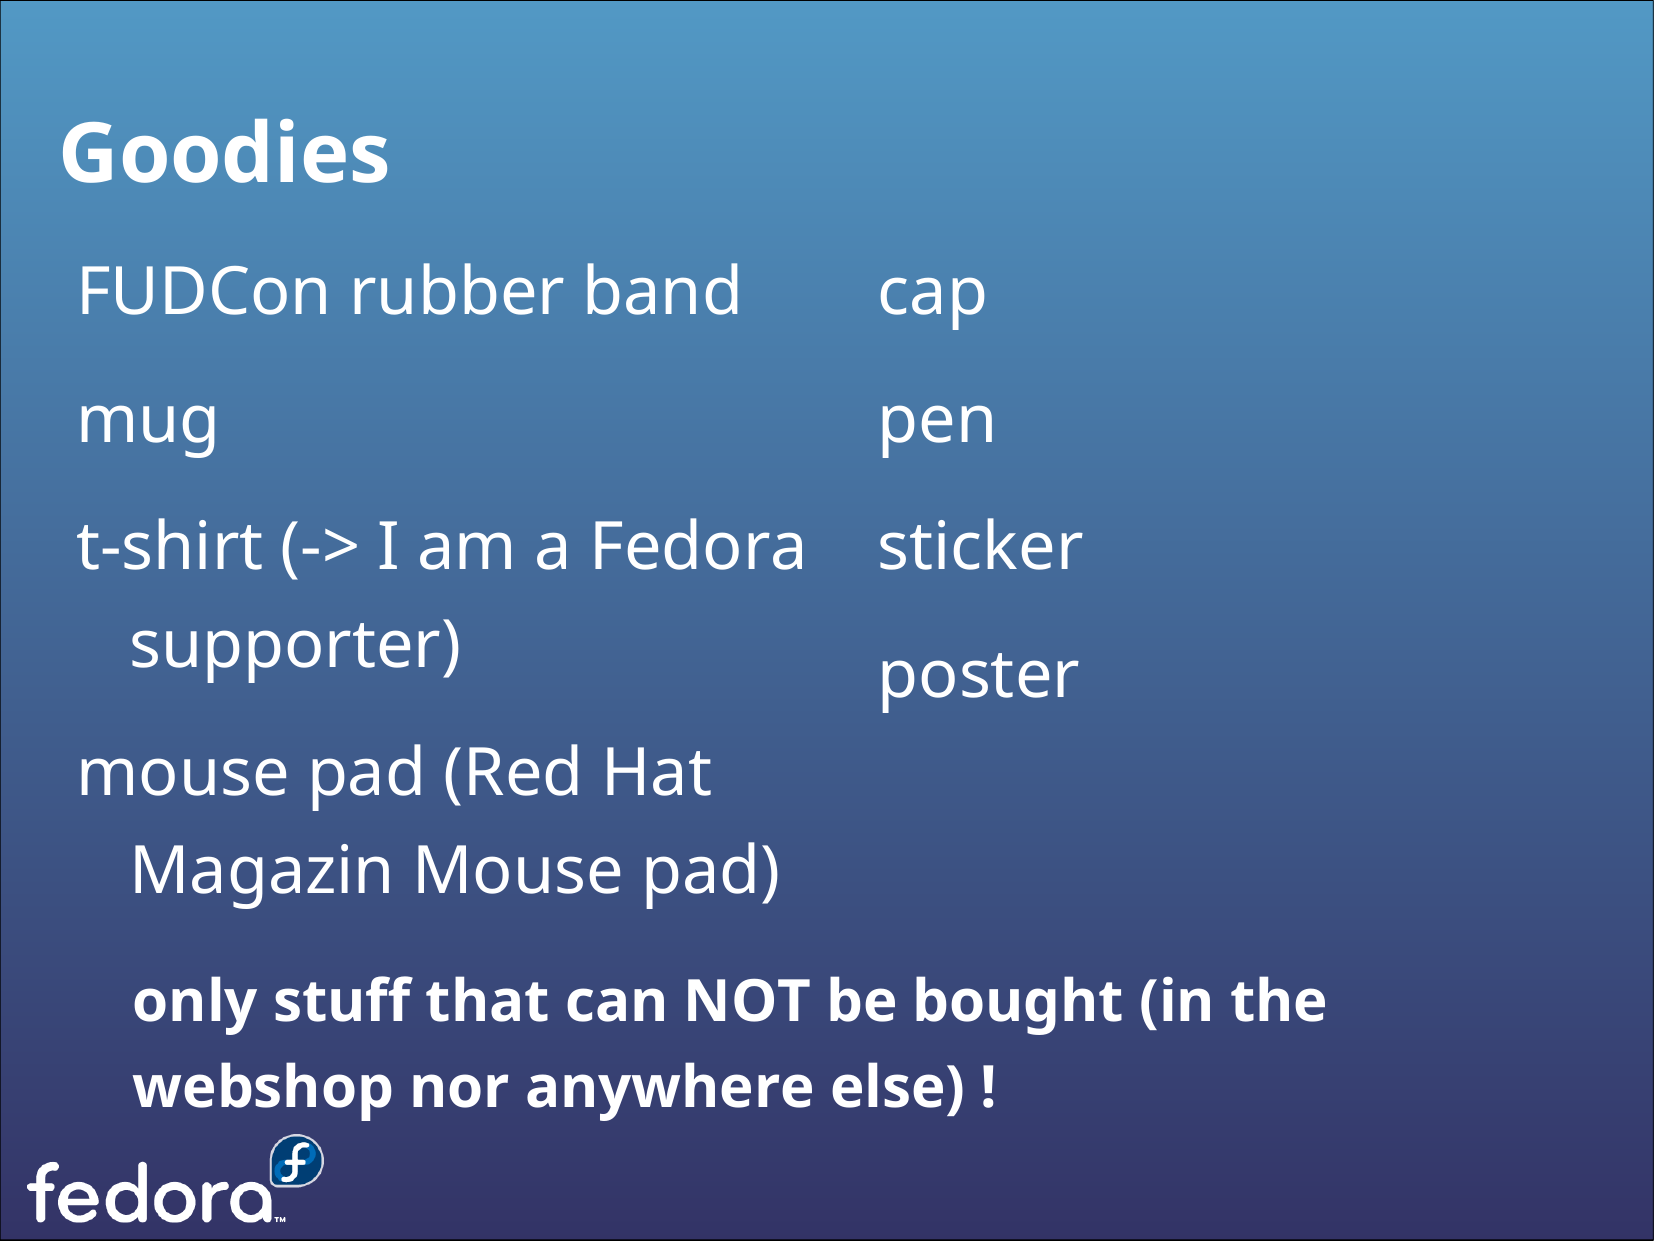

# Goodies
FUDCon rubber band
mug
t-shirt (-> I am a Fedora supporter)
mouse pad (Red Hat Magazin Mouse pad)
cap
pen
sticker
poster
only stuff that can NOT be bought (in the webshop nor anywhere else) !